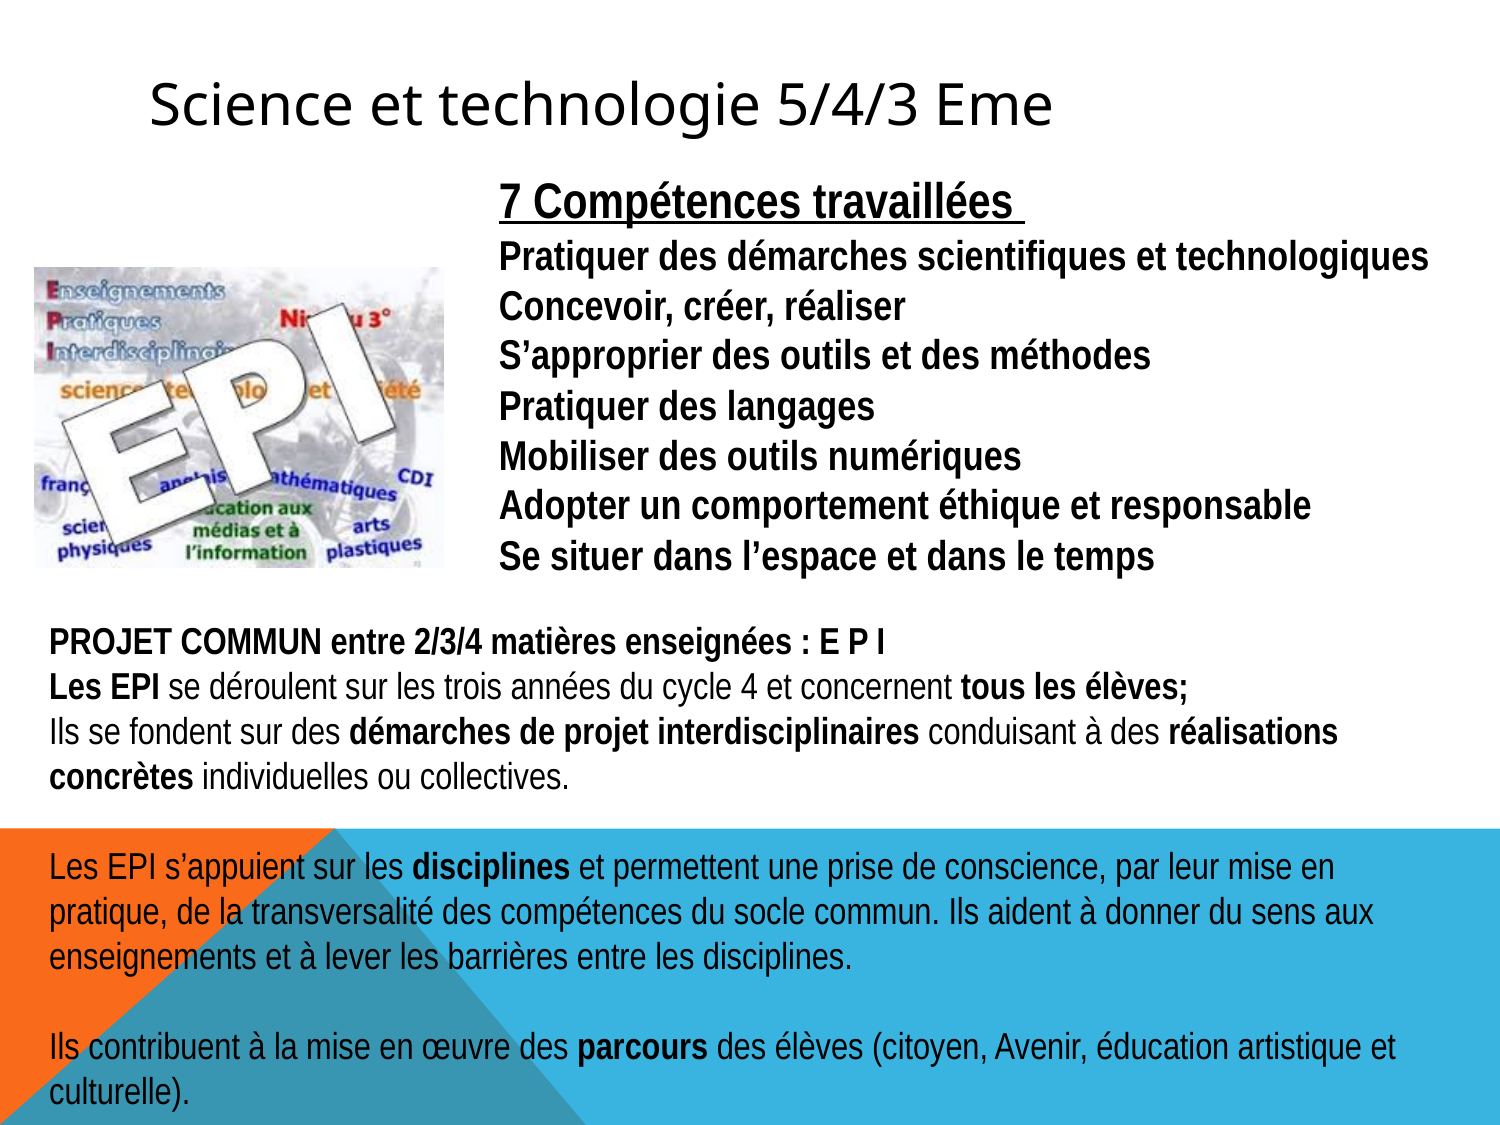

# Science et technologie 5/4/3 Eme
7 Compétences travaillées
Pratiquer des démarches scientifiques et technologiques
Concevoir, créer, réaliser
S’approprier des outils et des méthodes
Pratiquer des langages
Mobiliser des outils numériques
Adopter un comportement éthique et responsable
Se situer dans l’espace et dans le temps
PROJET COMMUN entre 2/3/4 matières enseignées : E P I
Les EPI se déroulent sur les trois années du cycle 4 et concernent tous les élèves;
Ils se fondent sur des démarches de projet interdisciplinaires conduisant à des réalisations concrètes individuelles ou collectives.
Les EPI s’appuient sur les disciplines et permettent une prise de conscience, par leur mise en pratique, de la transversalité des compétences du socle commun. Ils aident à donner du sens aux enseignements et à lever les barrières entre les disciplines.
Ils contribuent à la mise en œuvre des parcours des élèves (citoyen, Avenir, éducation artistique et culturelle).